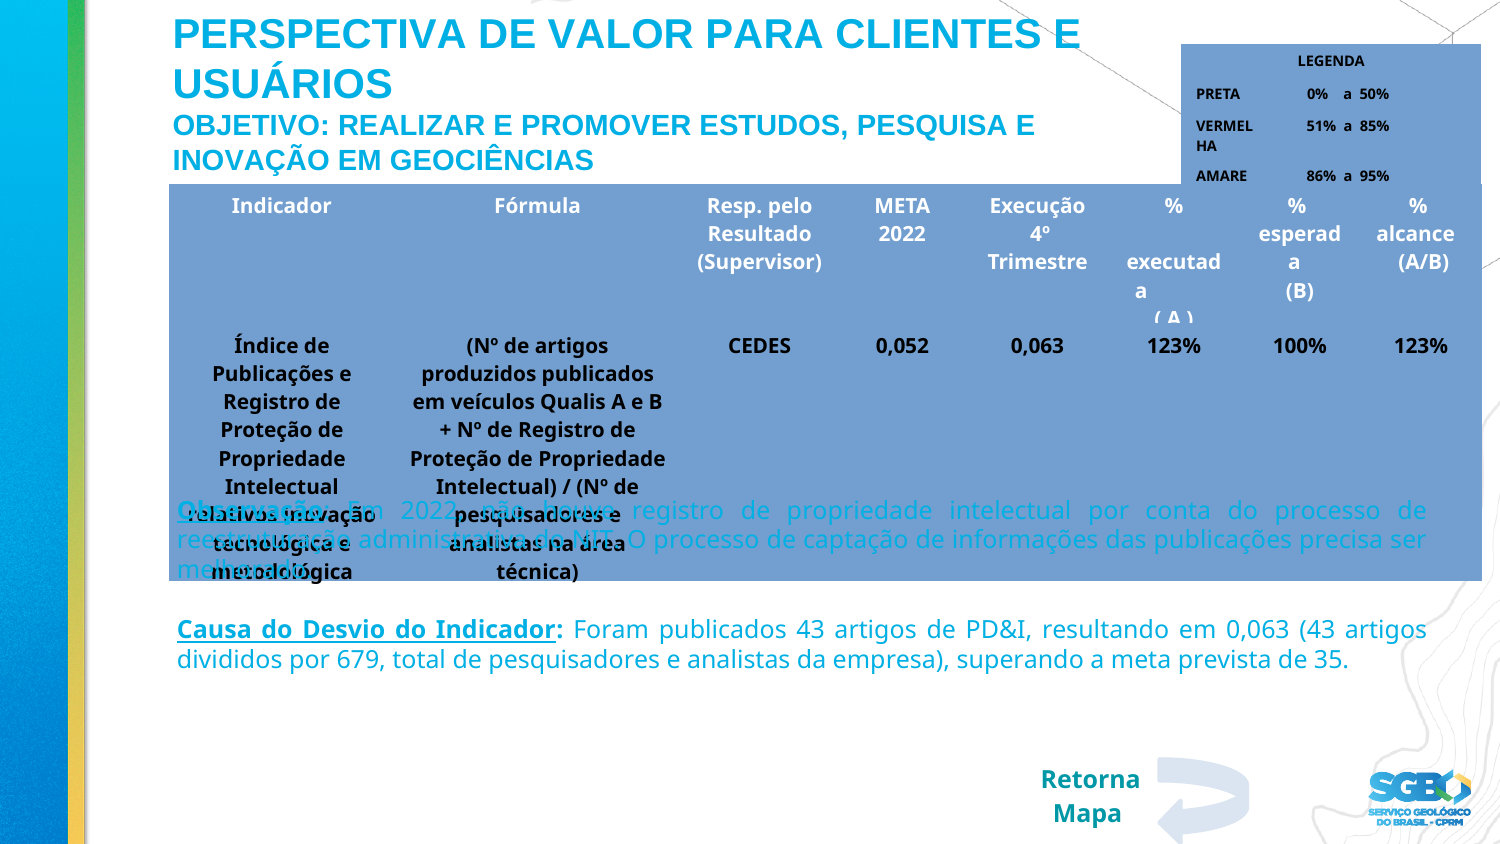

PERSPECTIVA DE VALOR PARA CLIENTES E USUÁRIOS
OBJETIVO: REALIZAR E PROMOVER ESTUDOS, PESQUISA E INOVAÇÃO EM GEOCIÊNCIAS
PERSPECTIVA DE VALOR PARA CLIENTES E USUÁRIOS
| LEGENDA | | |
| --- | --- | --- |
| PRETA | 0% a 50% | |
| VERMELHA | 51% a 85% | |
| AMARELA | 86% a 95% | |
| VERDE | 96% a 100% | |
| Indicador | Fórmula | Resp. pelo Resultado (Supervisor) | META 2022 | Execução 4º Trimestre | % executada ( A ) | % esperada (B) | % alcance (A/B) |
| --- | --- | --- | --- | --- | --- | --- | --- |
| Índice de Publicações e Registro de Proteção de Propriedade Intelectual relativos inovação tecnológica e metodológica | (Nº de artigos produzidos publicados em veículos Qualis A e B + Nº de Registro de Proteção de Propriedade Intelectual) / (Nº de pesquisadores e analistas na área técnica) | CEDES | 0,052 | 0,063 | 123% | 100% | 123% |
Observação: Em 2022, não houve registro de propriedade intelectual por conta do processo de reestruturação administrativa do NIT. O processo de captação de informações das publicações precisa ser melhorado.
Causa do Desvio do Indicador: Foram publicados 43 artigos de PD&I, resultando em 0,063 (43 artigos divididos por 679, total de pesquisadores e analistas da empresa), superando a meta prevista de 35.
Retorna Mapa